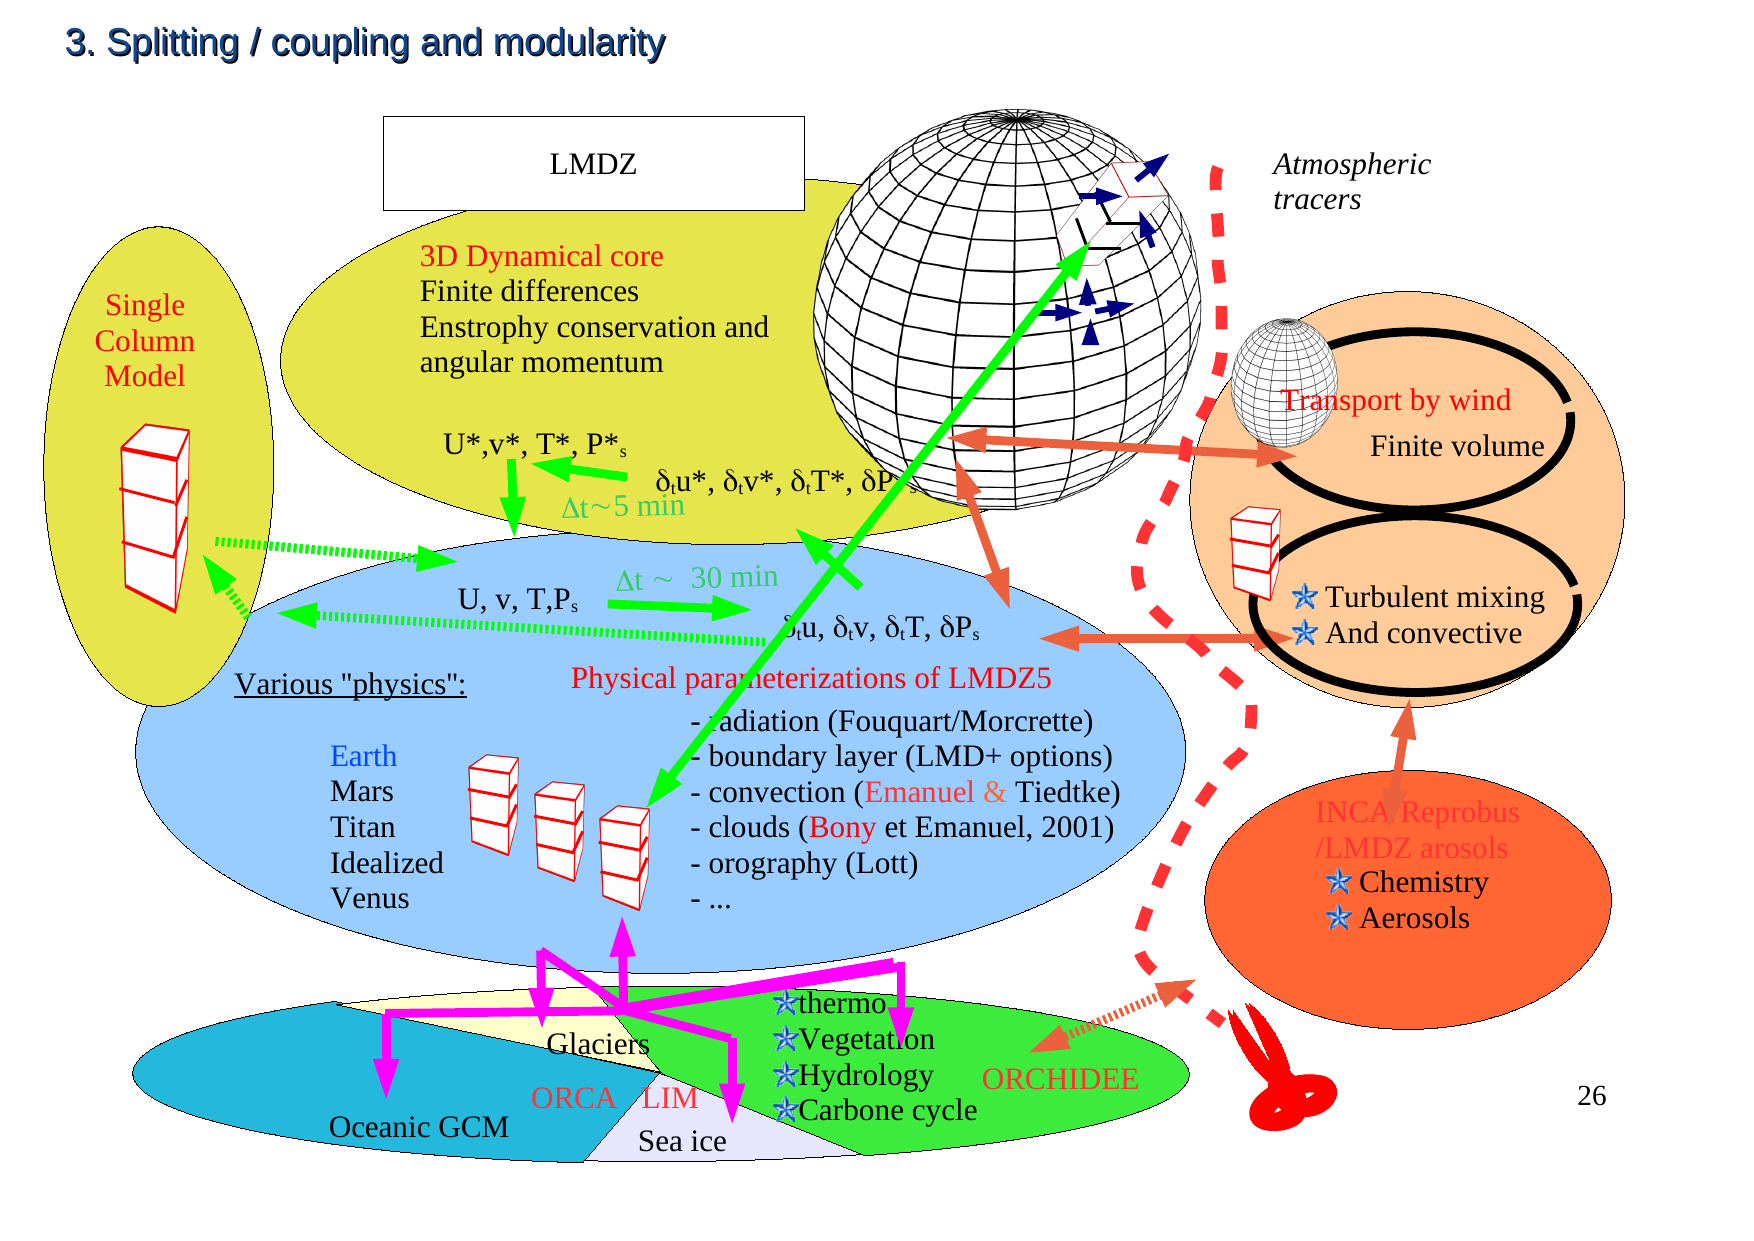

3. Splitting / coupling and modularity
LMDZ
Atmospheric
tracers
3D Dynamical core
Finite differences
Enstrophy conservation and
angular momentum
Single
Column
Model
Single
Column
Model
Transport by wind
U*,v*, T*, P*s
Finite volume
dtu*, dtv*, dtT*, dP*s
Dt5 min
Dt  30 min
 Turbulent mixing
 And convective
U, v, T,Ps
dtu, dtv, dtT, dPs
Physical parameterizations of LMDZ5
Various ''physics'':
- radiation (Fouquart/Morcrette)
- boundary layer (LMD+ options)
- convection (Emanuel & Tiedtke)
- clouds (Bony et Emanuel, 2001)
- orography (Lott)
- ...
Earth
Mars
Titan
Idealized
Venus
 Chemistry
 Aerosols
INCA/Reprobus
/LMDZ arosols
thermo
Vegetation
Hydrology
Carbone cycle
Glaciers
ORCHIDEE
LIM
ORCA
26
Oceanic GCM
Sea ice